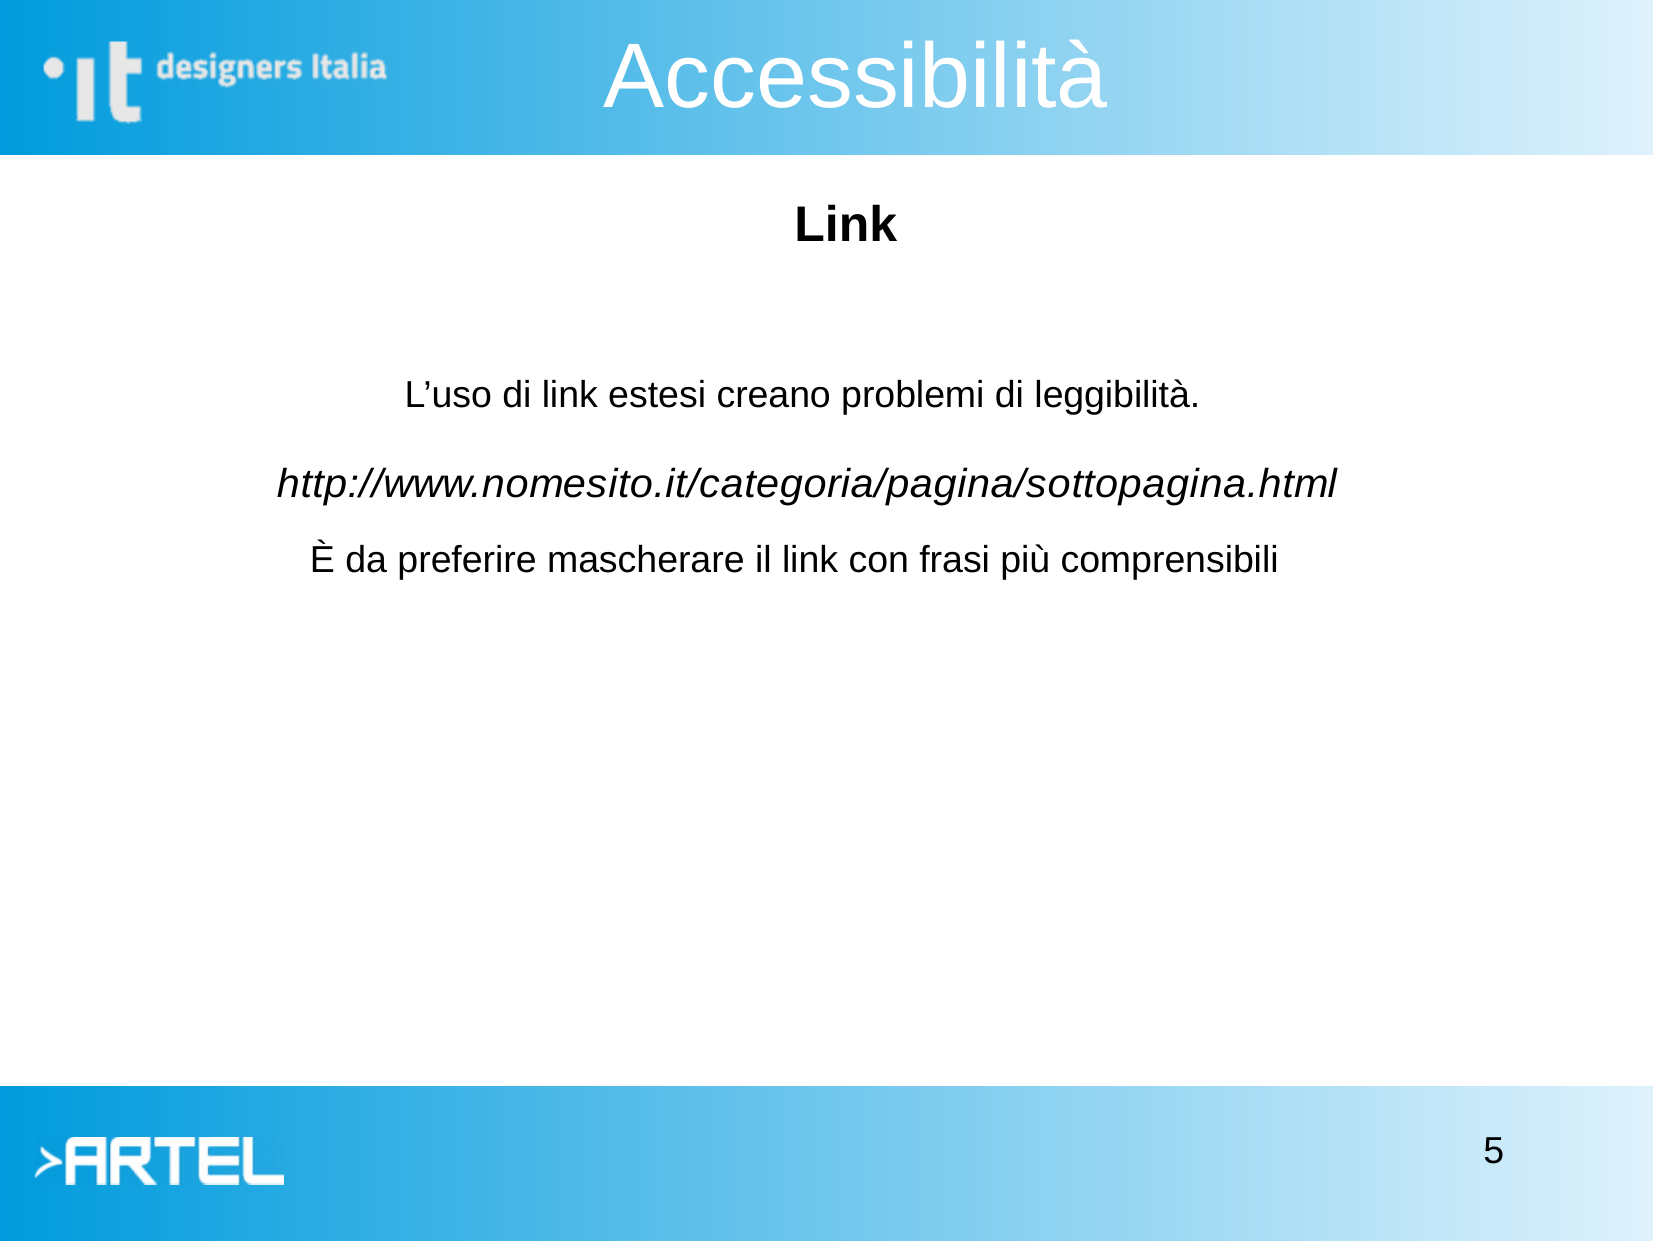

# Accessibilità
Link
L’uso di link estesi creano problemi di leggibilità.
È da preferire mascherare il link con frasi più comprensibili